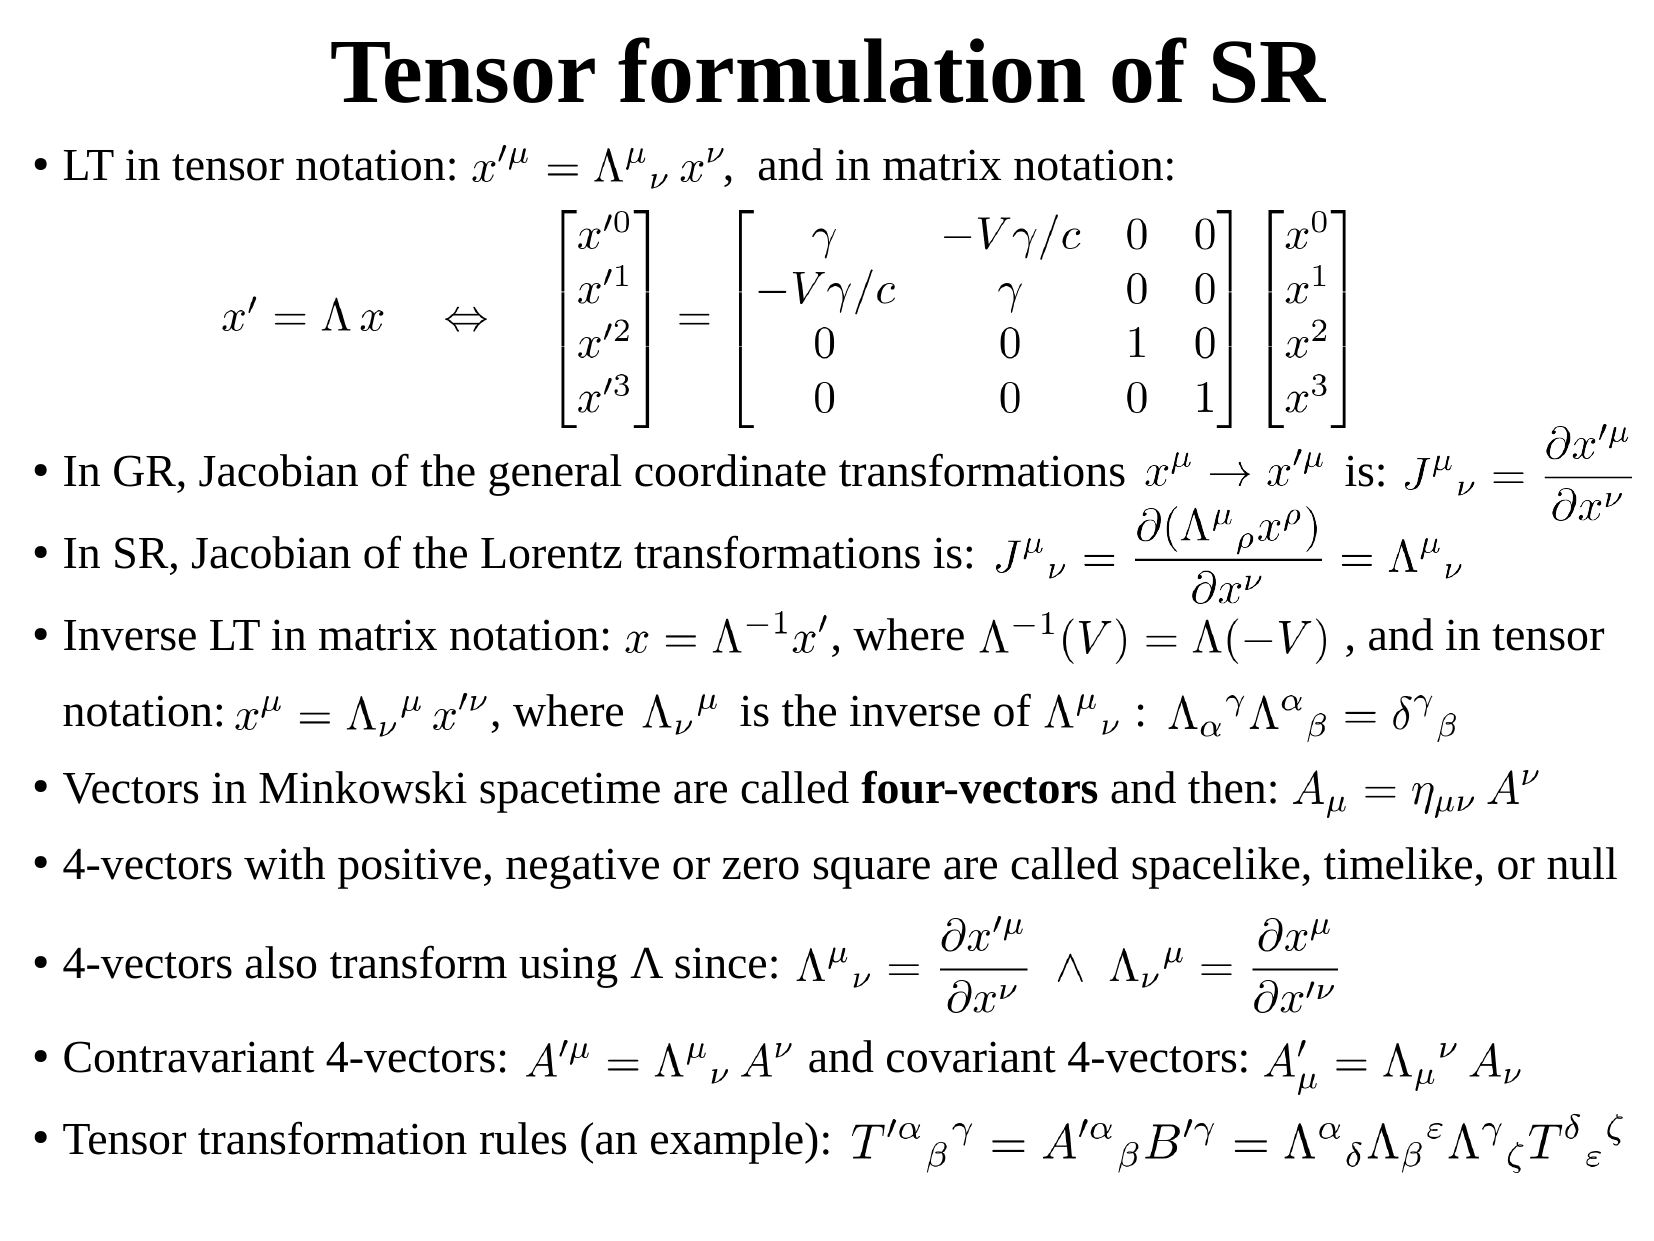

Tensor formulation of SR
# LT in tensor notation: , and in matrix notation:
In GR, Jacobian of the general coordinate transformations is:
In SR, Jacobian of the Lorentz transformations is:
Inverse LT in matrix notation: , where , and in tensor notation: , where is the inverse of :
Vectors in Minkowski spacetime are called four-vectors and then:
4-vectors with positive, negative or zero square are called spacelike, timelike, or null
4-vectors also transform using Λ since:
Contravariant 4-vectors: and covariant 4-vectors:
Tensor transformation rules (an example):